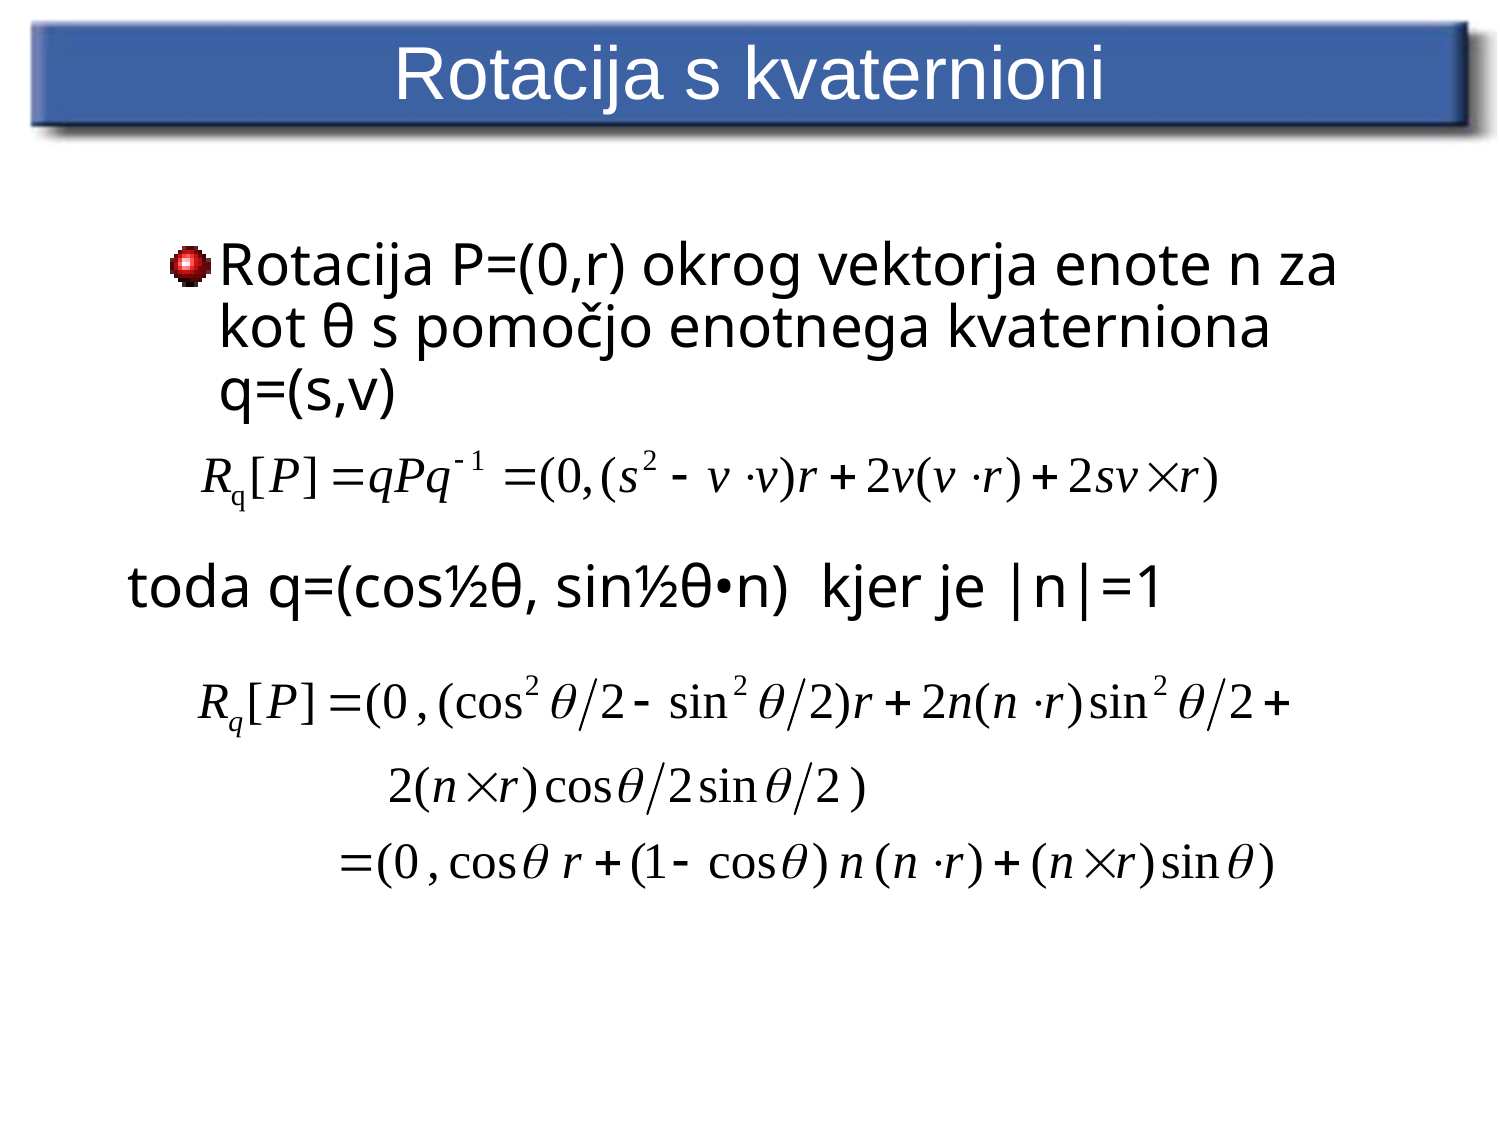

Rotacija s kvaternioni
# Rotacija P=(0,r) okrog vektorja enote n za kot θ s pomočjo enotnega kvaterniona q=(s,v)
toda q=(cos½θ, sin½θ•n) kjer je |n|=1